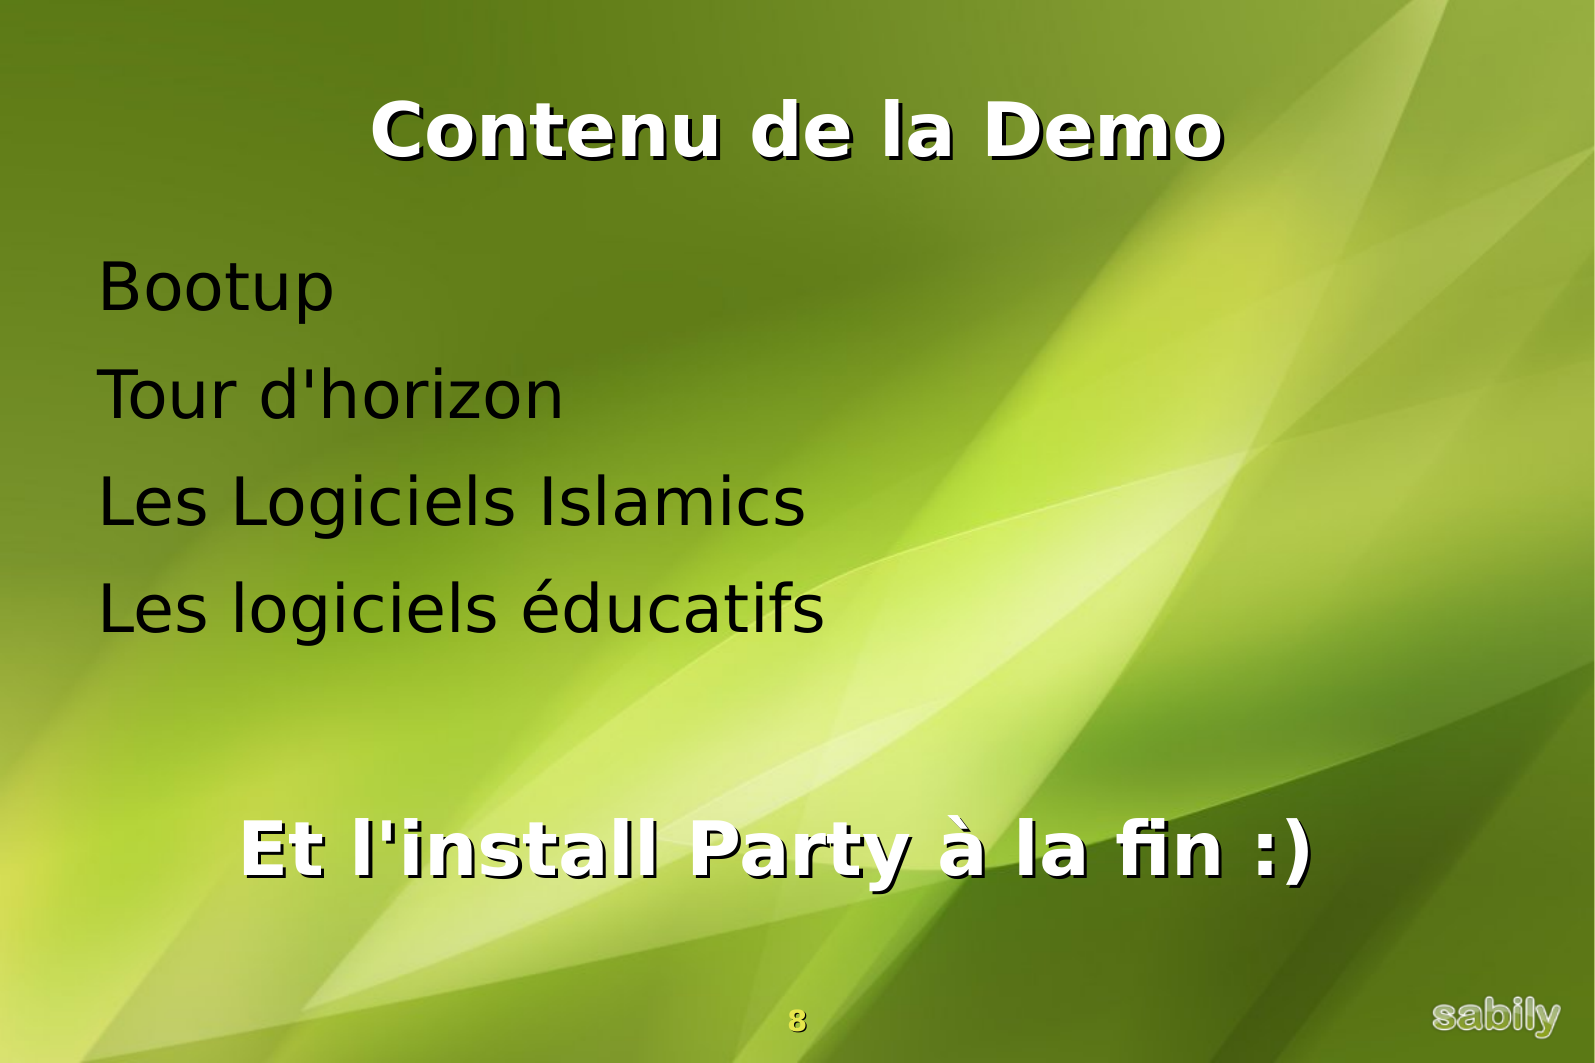

# Contenu de la Demo
Bootup
Tour d'horizon
Les Logiciels Islamics
Les logiciels éducatifs
Et l'install Party à la fin :)
8